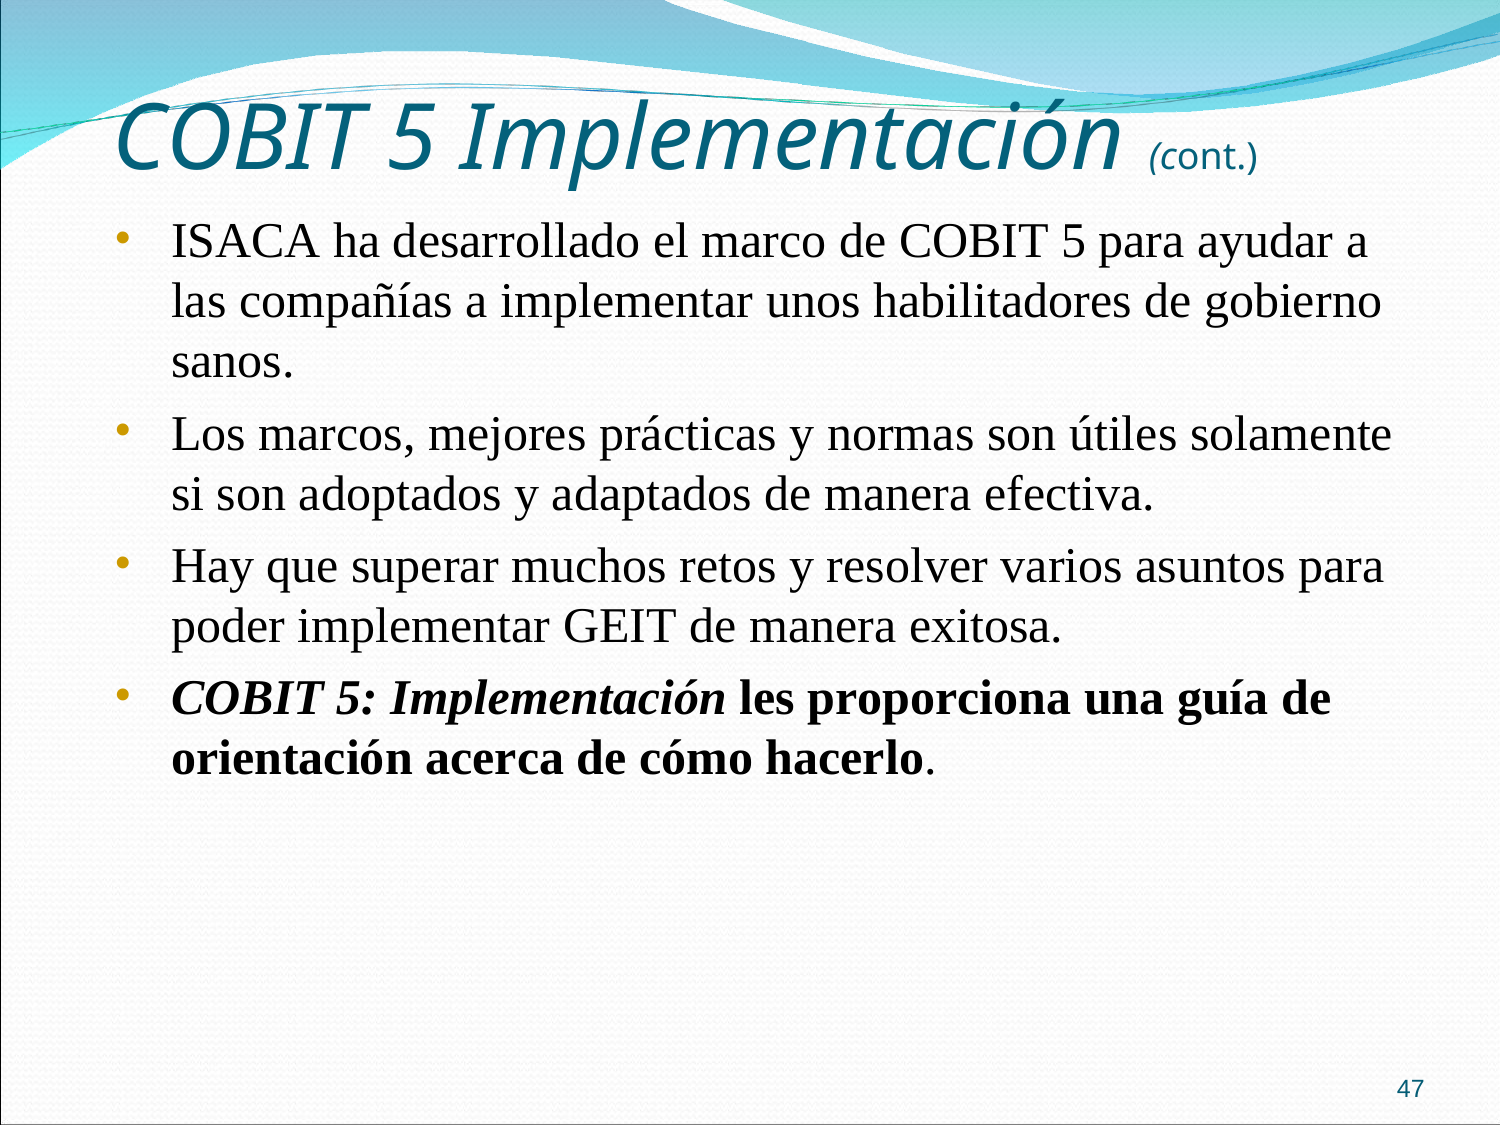

# COBIT 5 Implementación (cont.)
ISACA ha desarrollado el marco de COBIT 5 para ayudar a las compañías a implementar unos habilitadores de gobierno sanos.
Los marcos, mejores prácticas y normas son útiles solamente si son adoptados y adaptados de manera efectiva.
Hay que superar muchos retos y resolver varios asuntos para poder implementar GEIT de manera exitosa.
COBIT 5: Implementación les proporciona una guía de orientación acerca de cómo hacerlo.